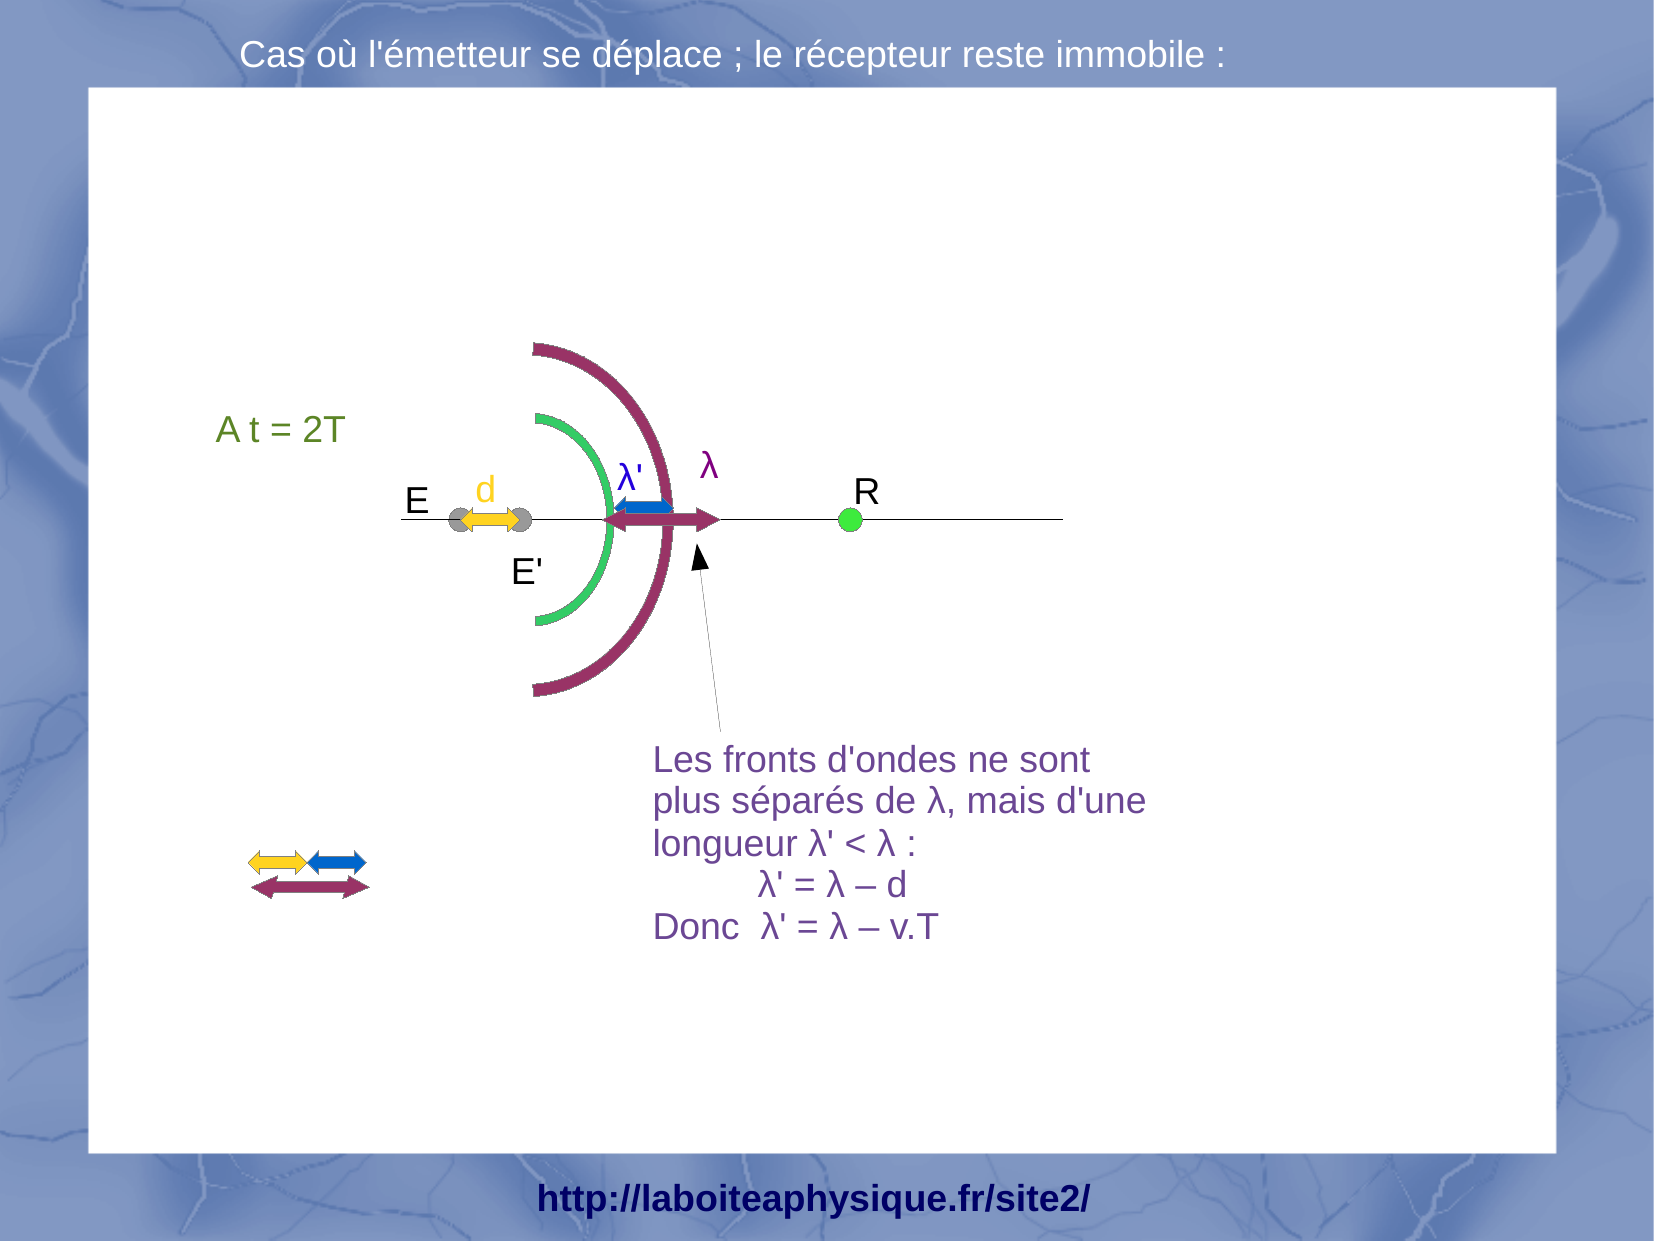

Cas où l'émetteur se déplace ; le récepteur reste immobile :
A t = 2T
λ
λ'
d
R
E
E'
Les fronts d'ondes ne sont plus séparés de λ, mais d'une longueur λ' < λ :
 λ' = λ – d
Donc λ' = λ – v.T
http://laboiteaphysique.fr/site2/